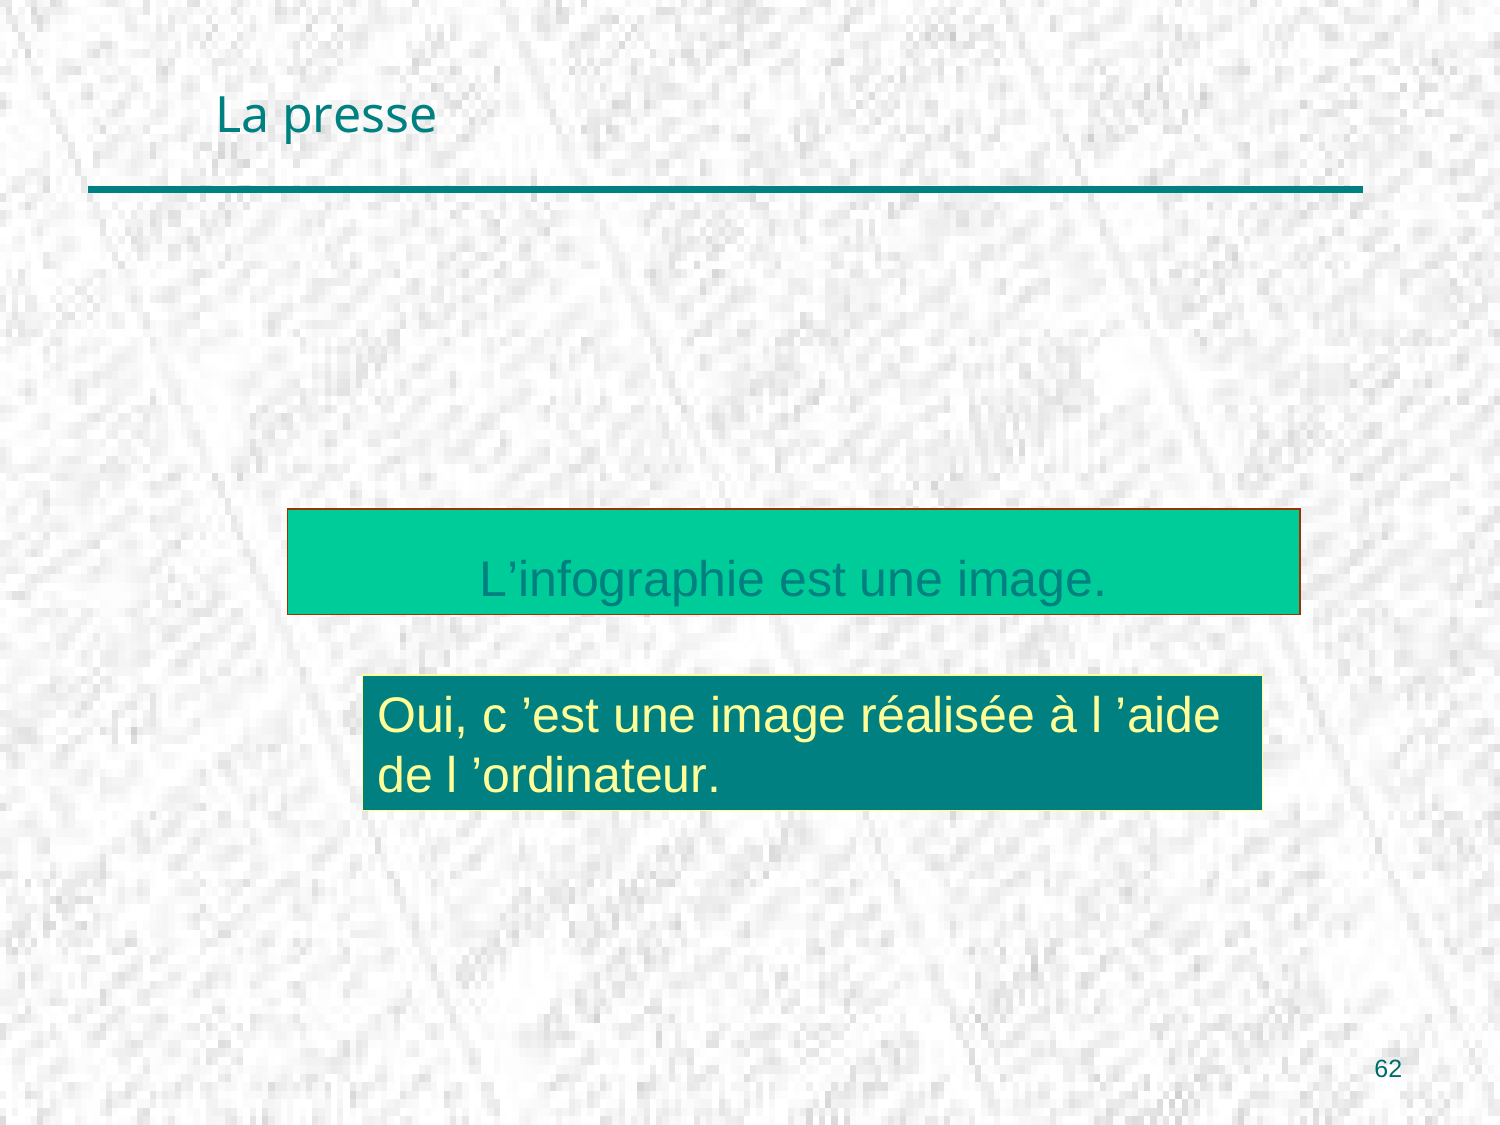

La presse
L’infographie est une image.
Oui, c ’est une image réalisée à l ’aide de l ’ordinateur.
62